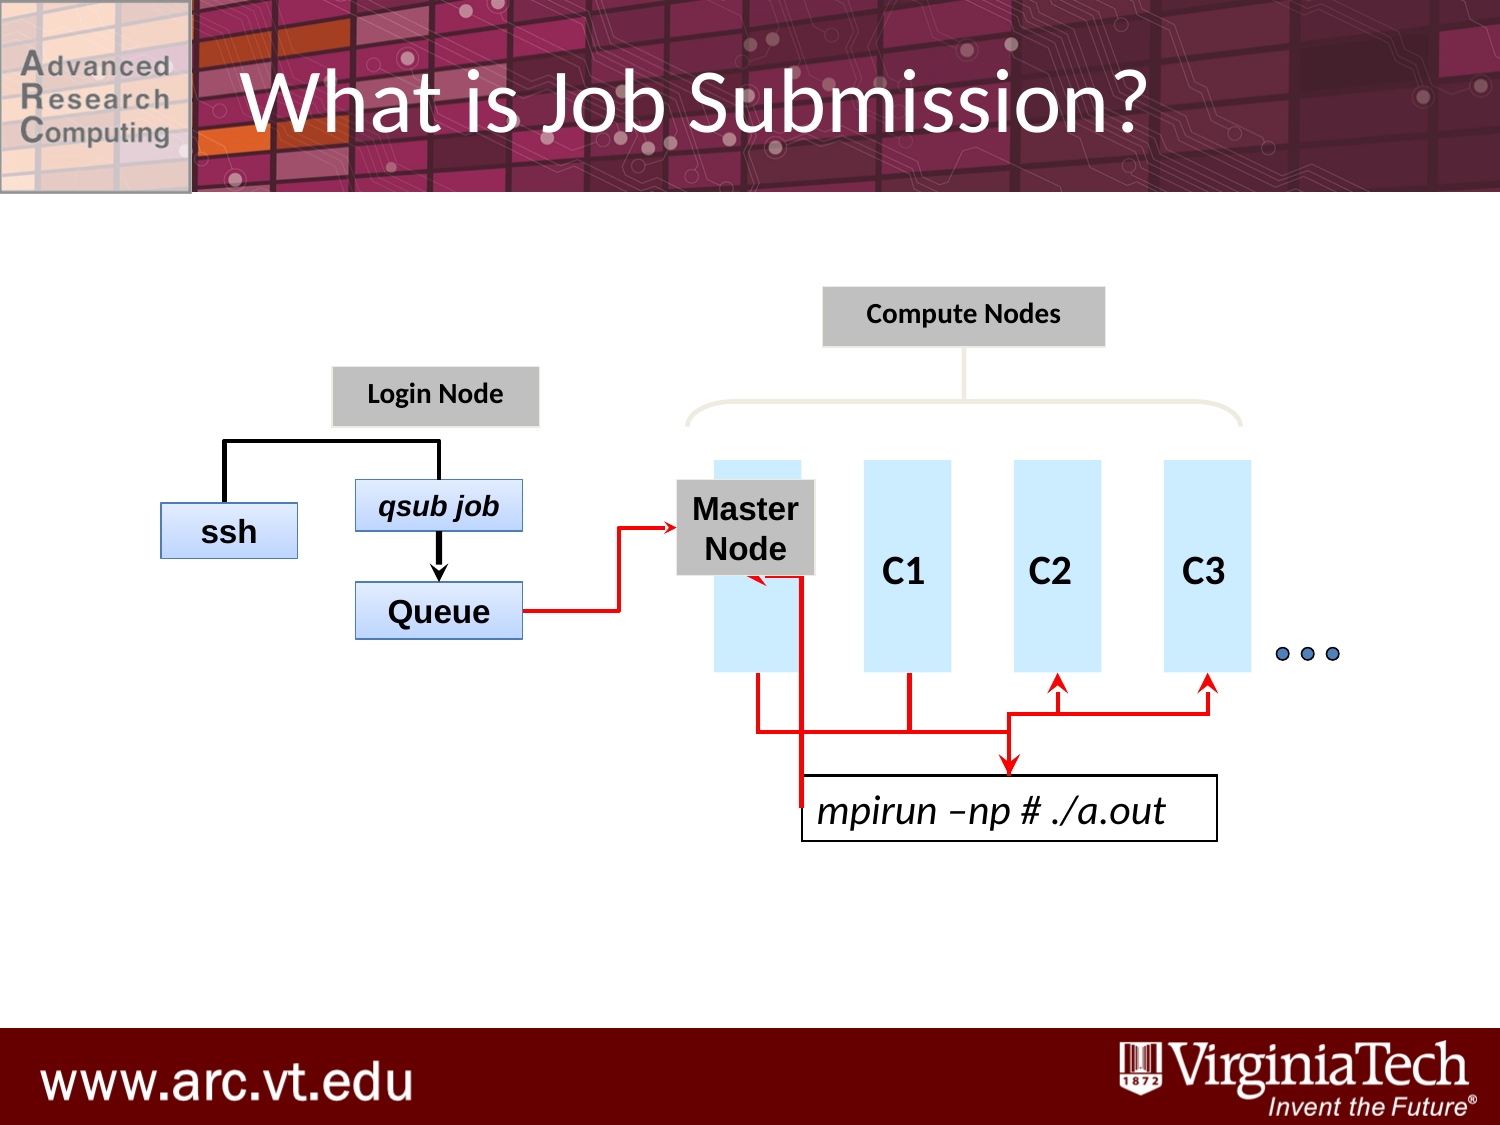

# What is Job Submission?
Compute Nodes
Login Node
qsub job
Master
Node
ssh
C1
C2
C3
Queue
mpirun –np # ./a.out